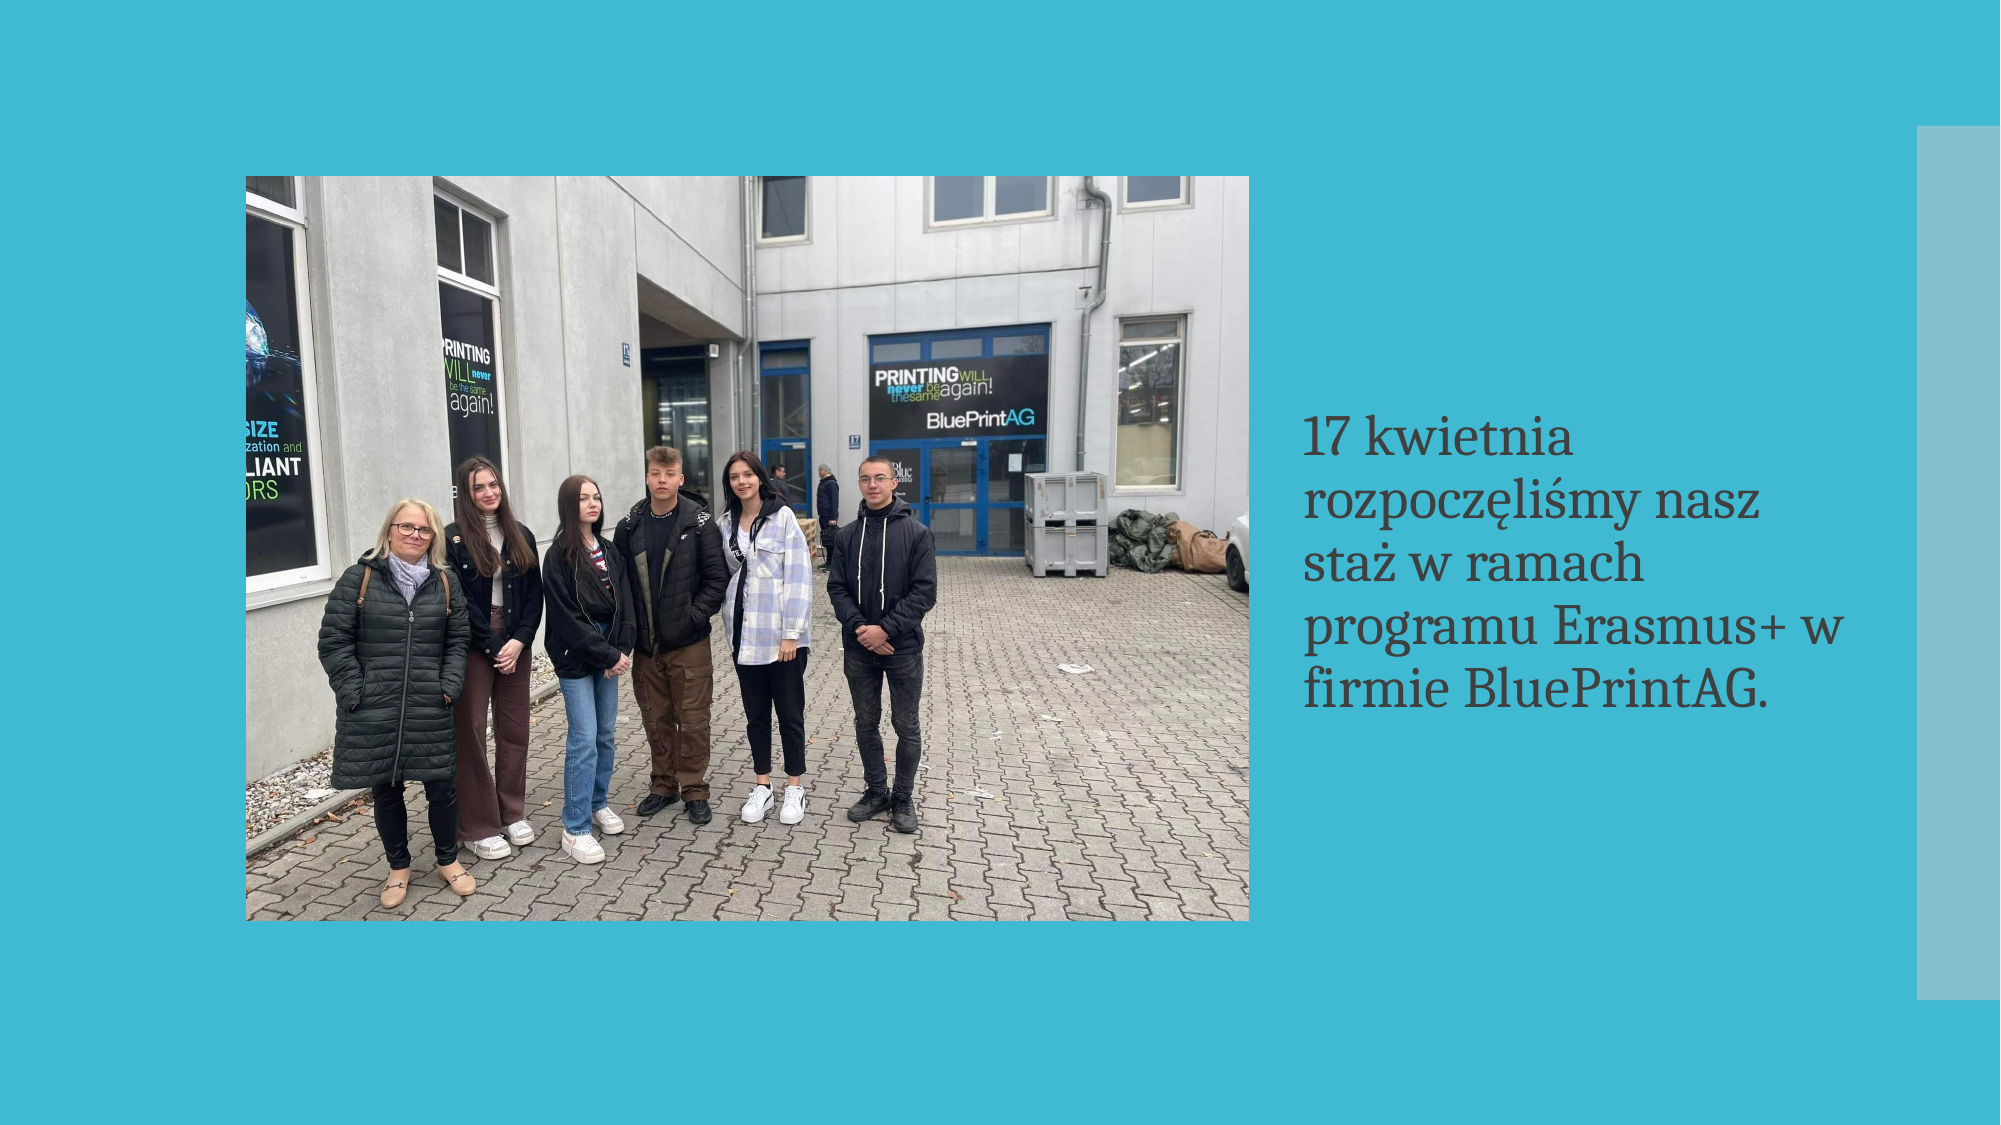

# 17 kwietnia rozpoczęliśmy nasz staż w ramach programu Erasmus+ w firmie BluePrintAG.